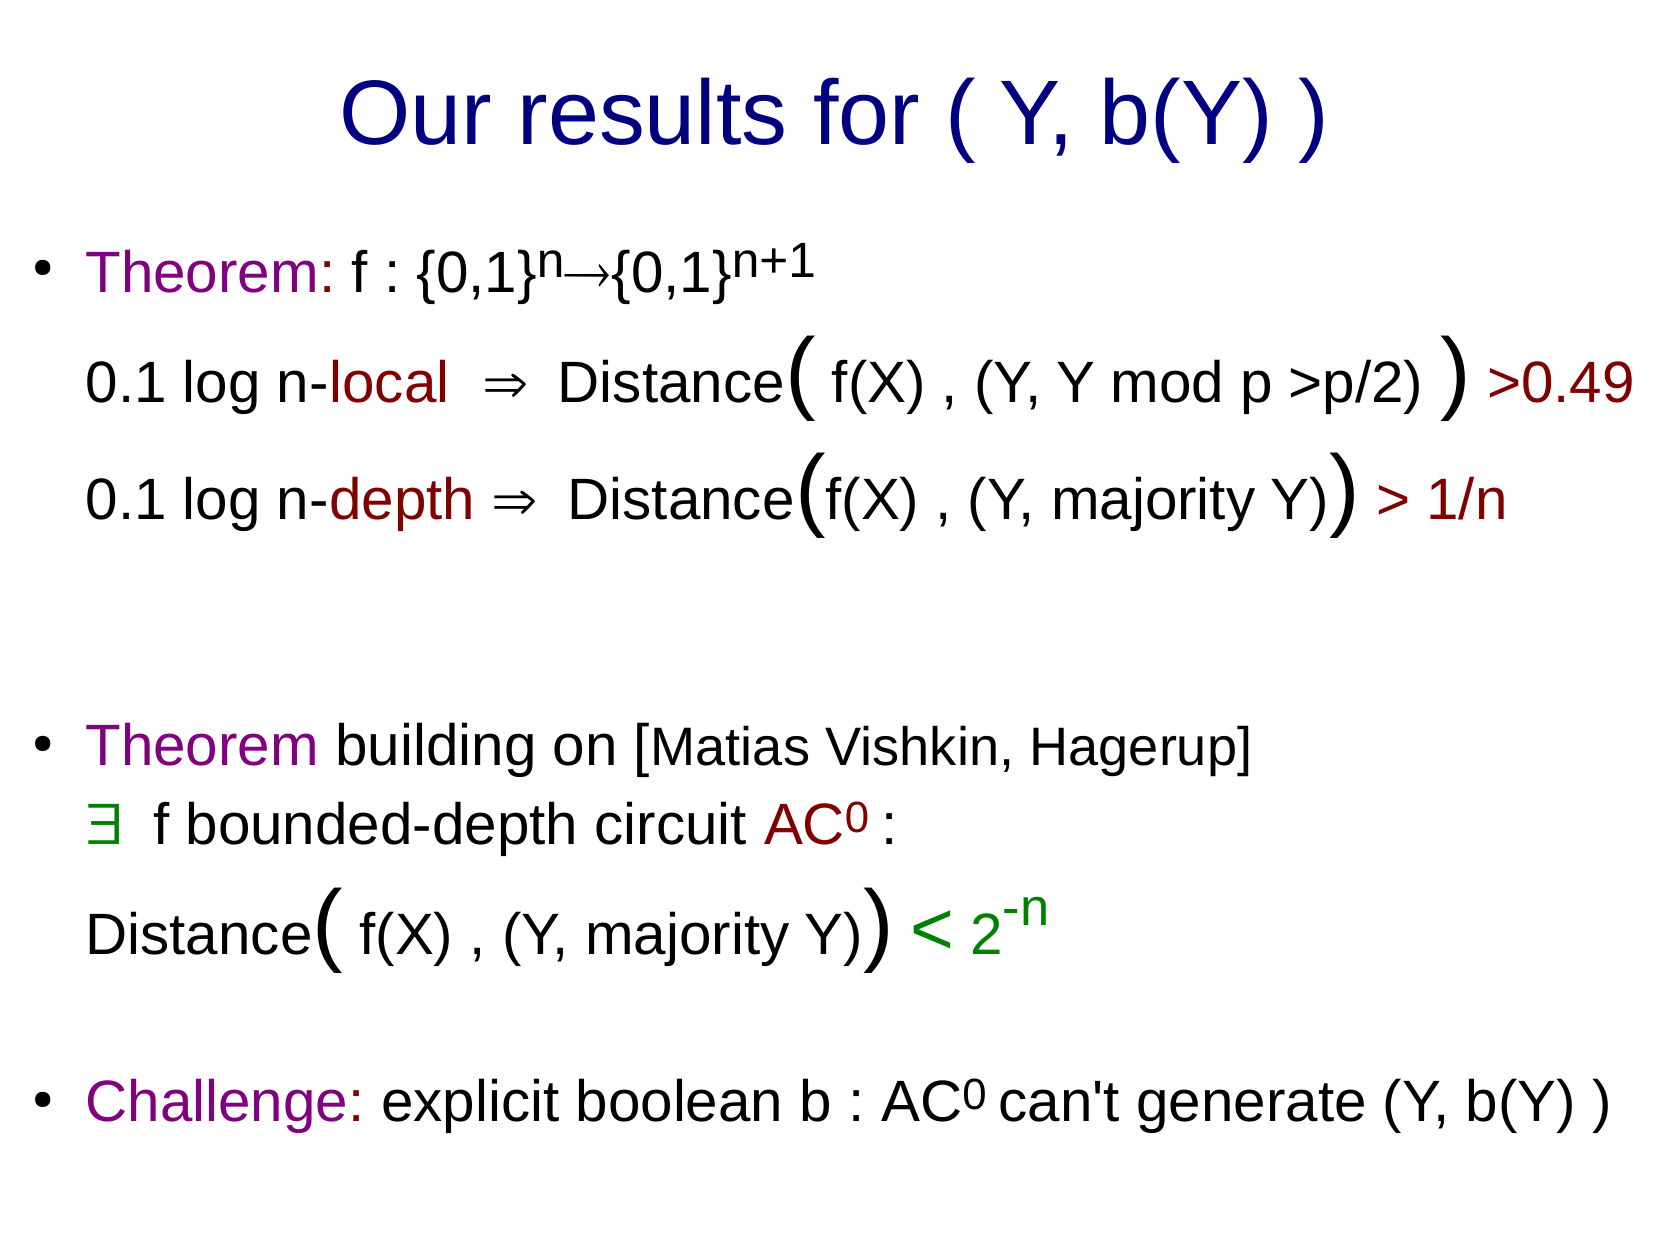

Our results for ( Y, b(Y) )
# Theorem: f : {0,1}n{0,1}n+1
0.1 log n-local  Distance( f(X) , (Y, Y mod p >p/2) ) >0.49
0.1 log n-depth  Distance(f(X) , (Y, majority Y)) > 1/n
Theorem building on [Matias Vishkin, Hagerup]
 f bounded-depth circuit AC0 :
Distance( f(X) , (Y, majority Y)) < 2-n
Challenge: explicit boolean b : AC0 can't generate (Y, b(Y) )